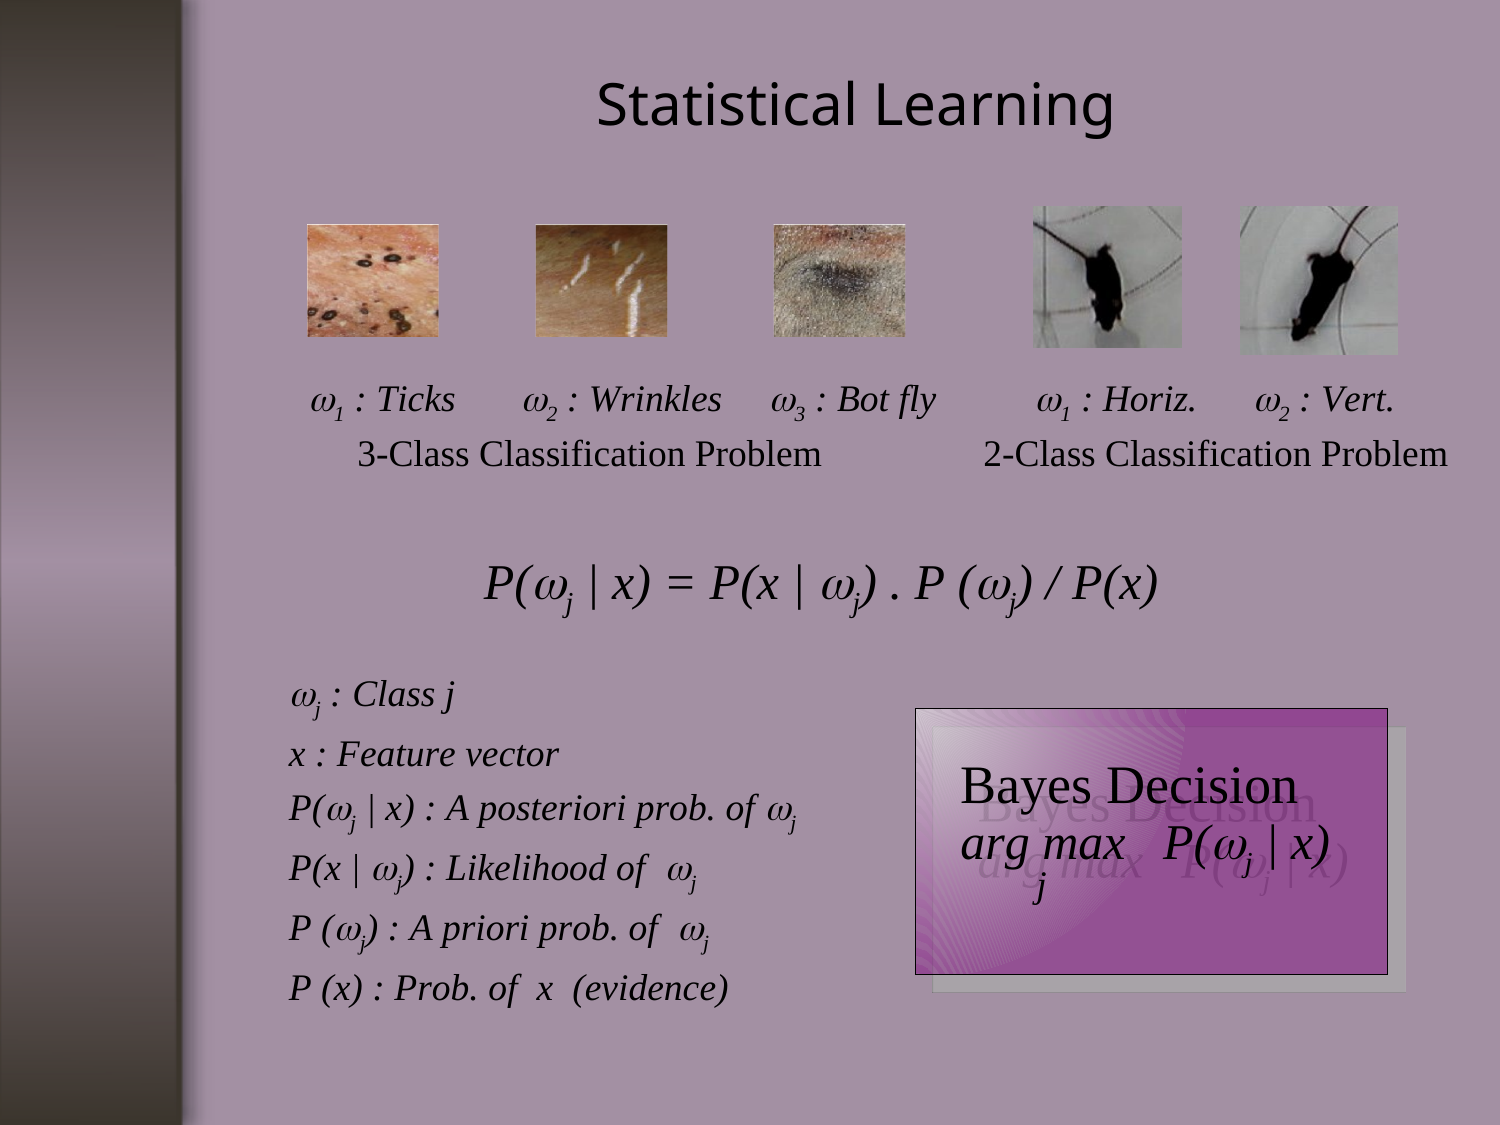

# Statistical Learning
1 : Ticks
2 : Wrinkles
1 : Horiz.
2 : Vert.
3 : Bot fly
3-Class Classification Problem
2-Class Classification Problem
P(j | x) = P(x | j) . P (j) / P(x)
j : Class j
x : Feature vector
P(j | x) : A posteriori prob. of j
P(x | j) : Likelihood of j
P (j) : A priori prob. of j
P (x) : Prob. of x (evidence)
Bayes Decision
arg max P(j | x)
j